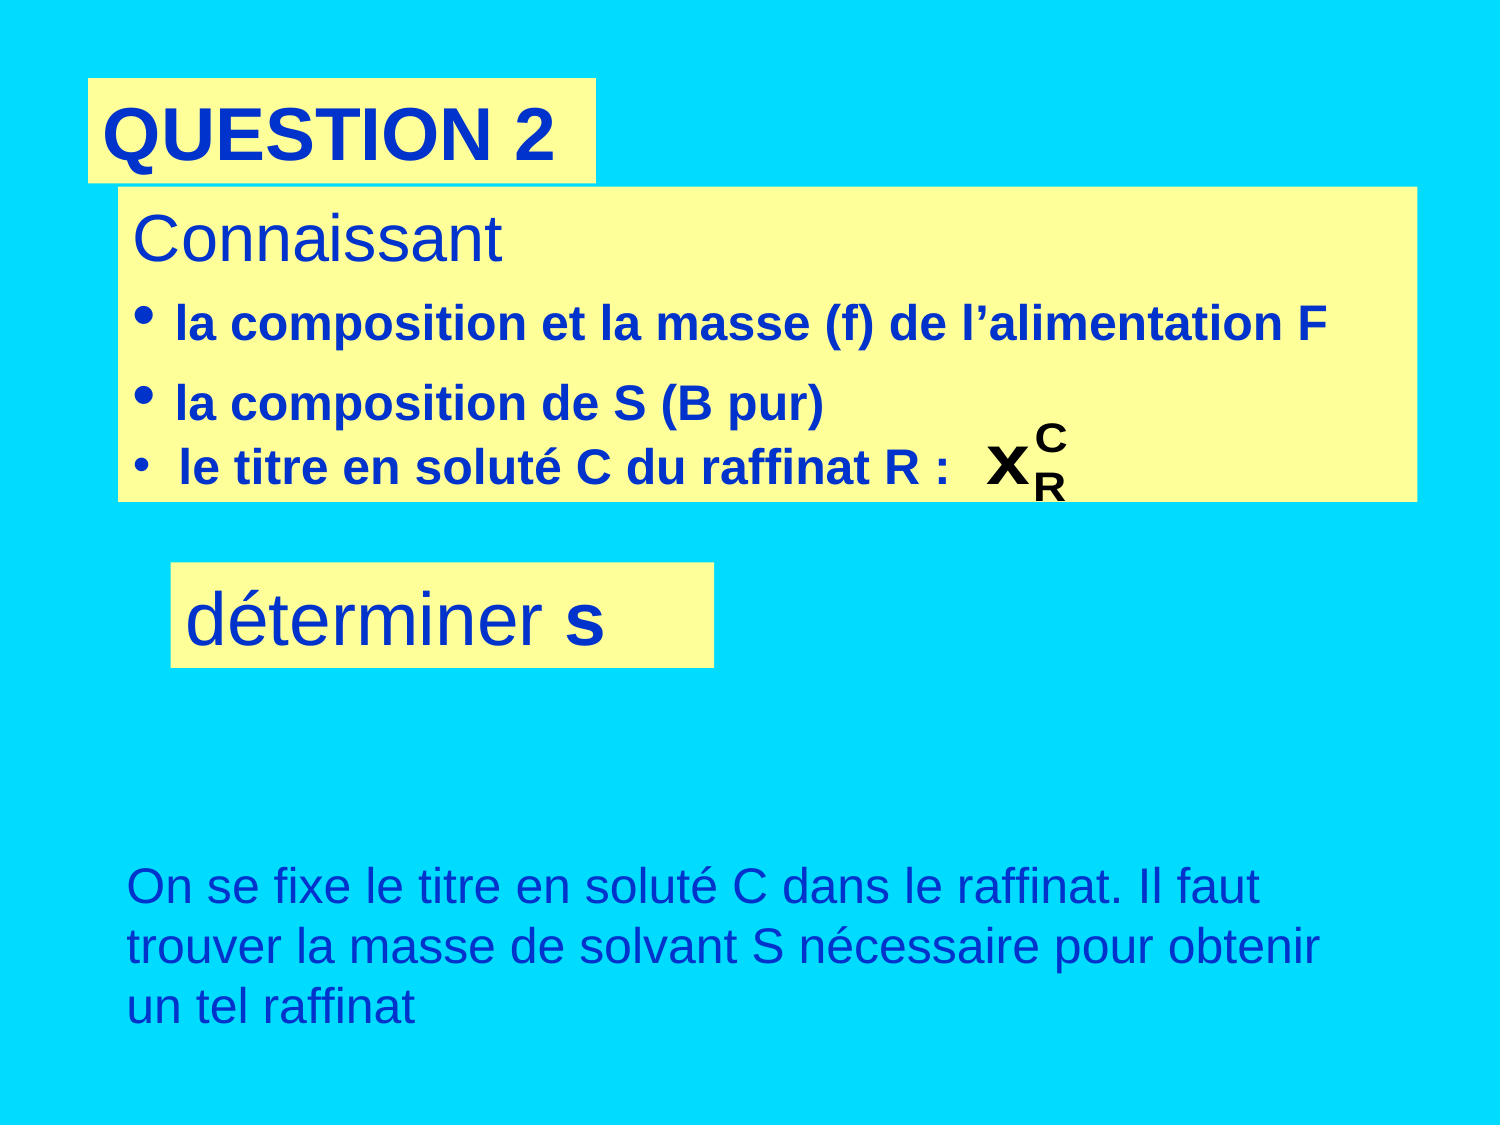

QUESTION 2
Connaissant
 la composition et la masse (f) de l’alimentation F
 la composition de S (B pur)
 le titre en soluté C du raffinat R :
déterminer s
On se fixe le titre en soluté C dans le raffinat. Il faut trouver la masse de solvant S nécessaire pour obtenir un tel raffinat